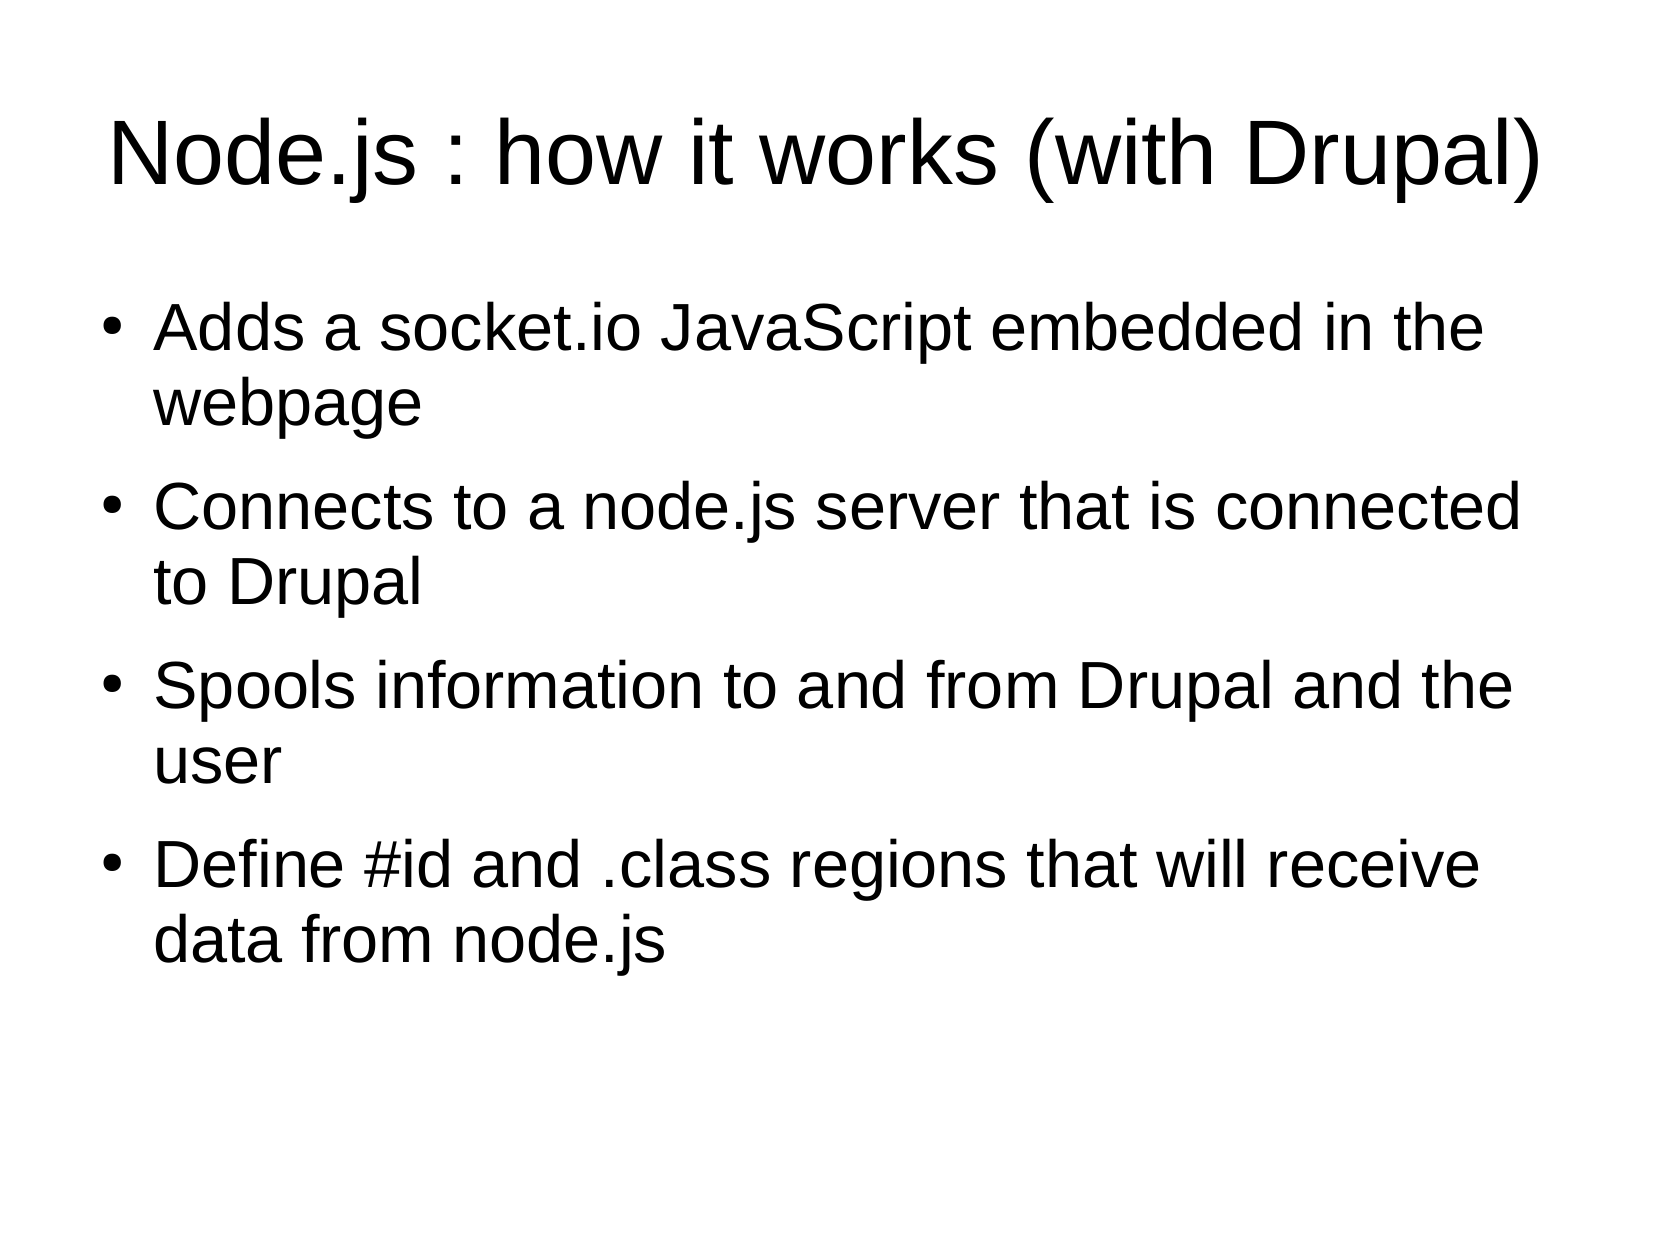

# Node.js : how it works (with Drupal)
Adds a socket.io JavaScript embedded in the webpage
Connects to a node.js server that is connected to Drupal
Spools information to and from Drupal and the user
Define #id and .class regions that will receive data from node.js